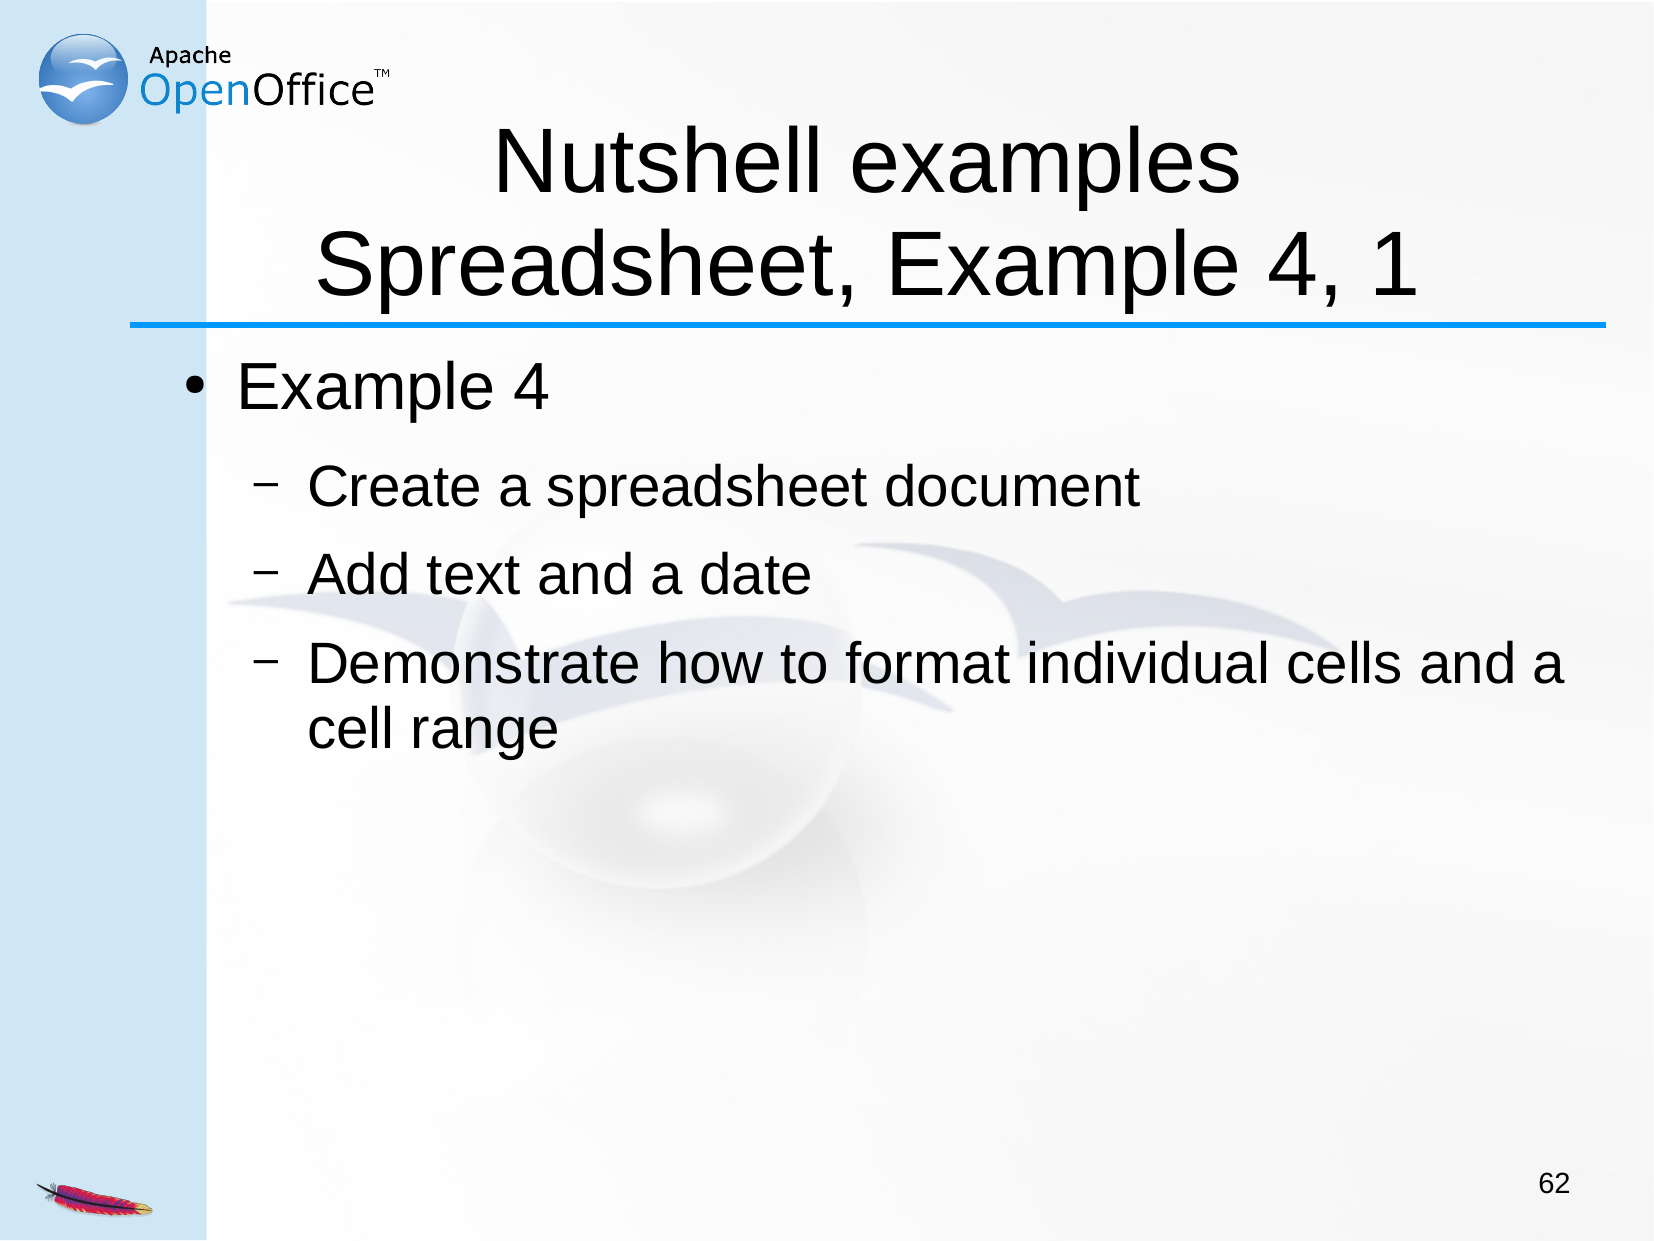

# Nutshell examples Spreadsheet, Example 4, 1
Example 4
Create a spreadsheet document
Add text and a date
Demonstrate how to format individual cells and a cell range
62